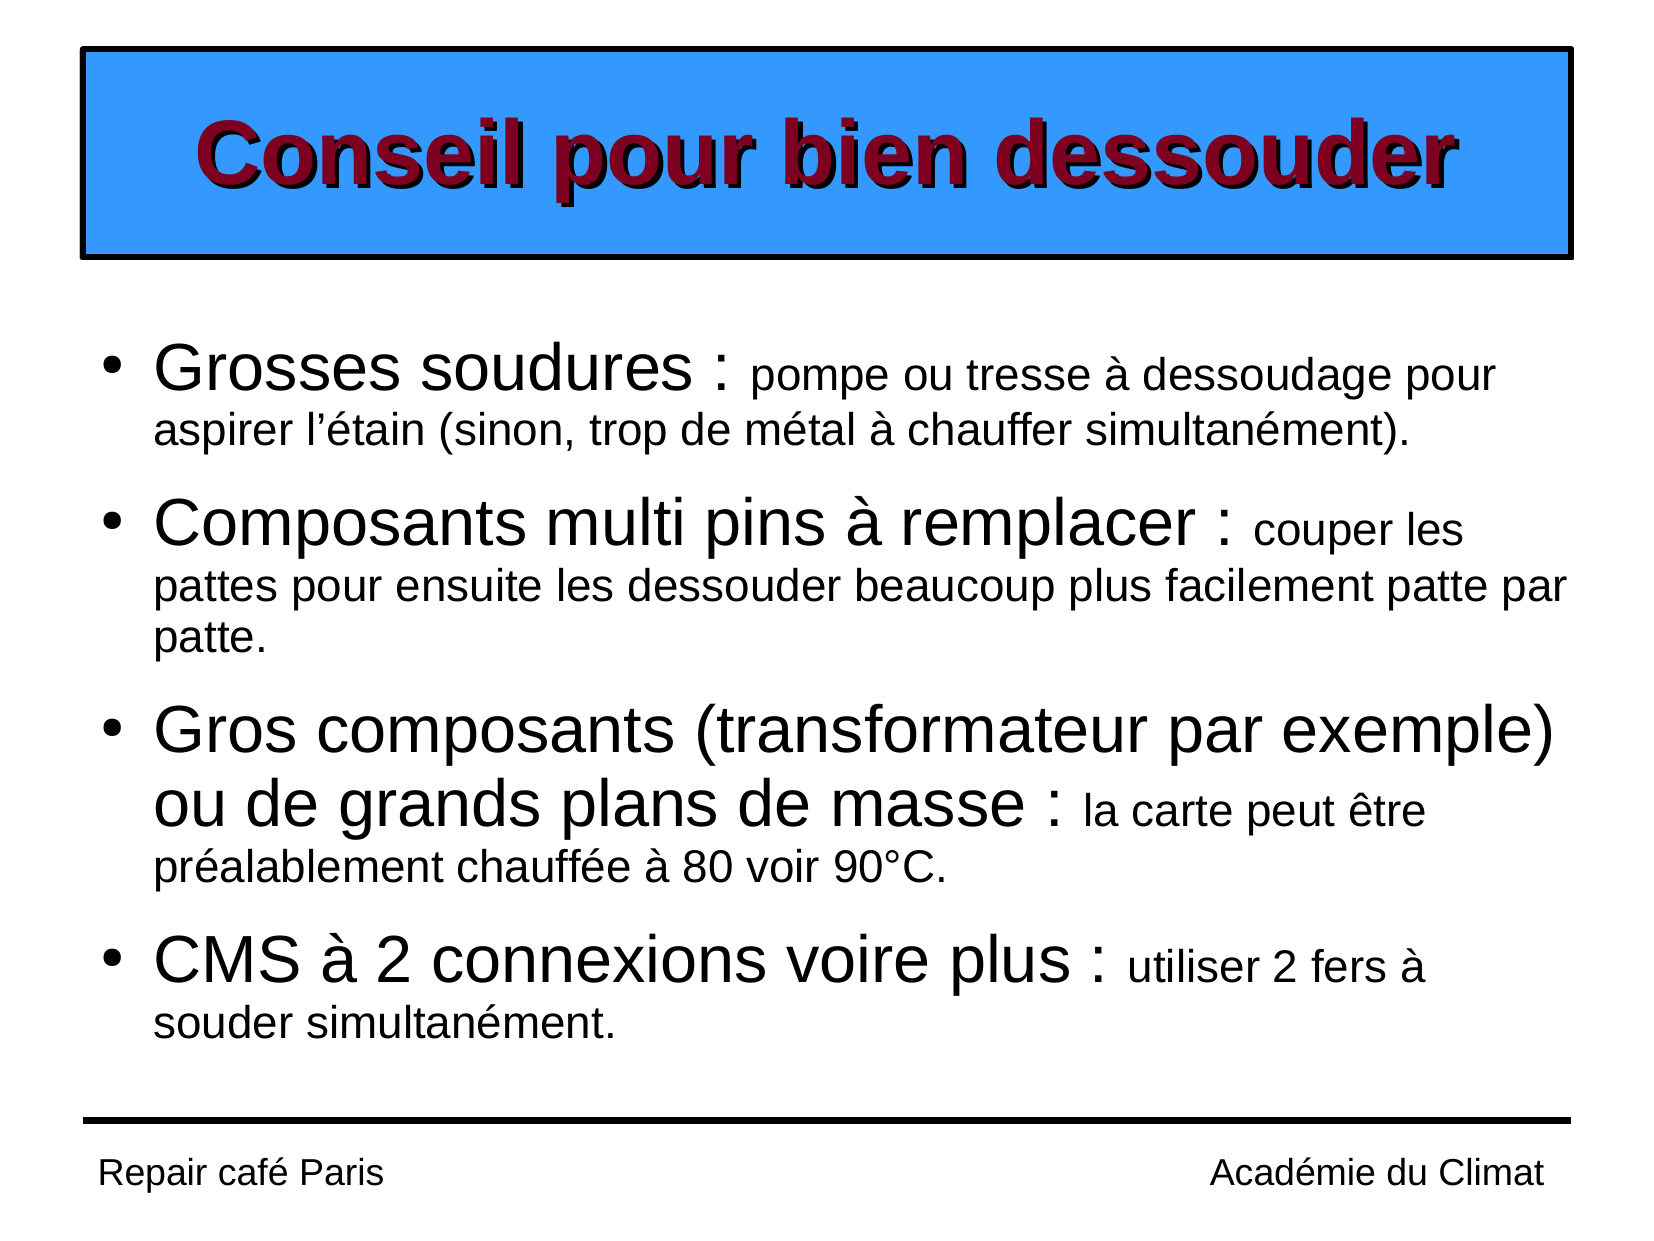

# Conseil pour bien dessouder
Grosses soudures : pompe ou tresse à dessoudage pour aspirer l’étain (sinon, trop de métal à chauffer simultanément).
Composants multi pins à remplacer : couper les pattes pour ensuite les dessouder beaucoup plus facilement patte par patte.
Gros composants (transformateur par exemple) ou de grands plans de masse : la carte peut être préalablement chauffée à 80 voir 90°C.
CMS à 2 connexions voire plus : utiliser 2 fers à souder simultanément.
Repair café Paris	Académie du Climat